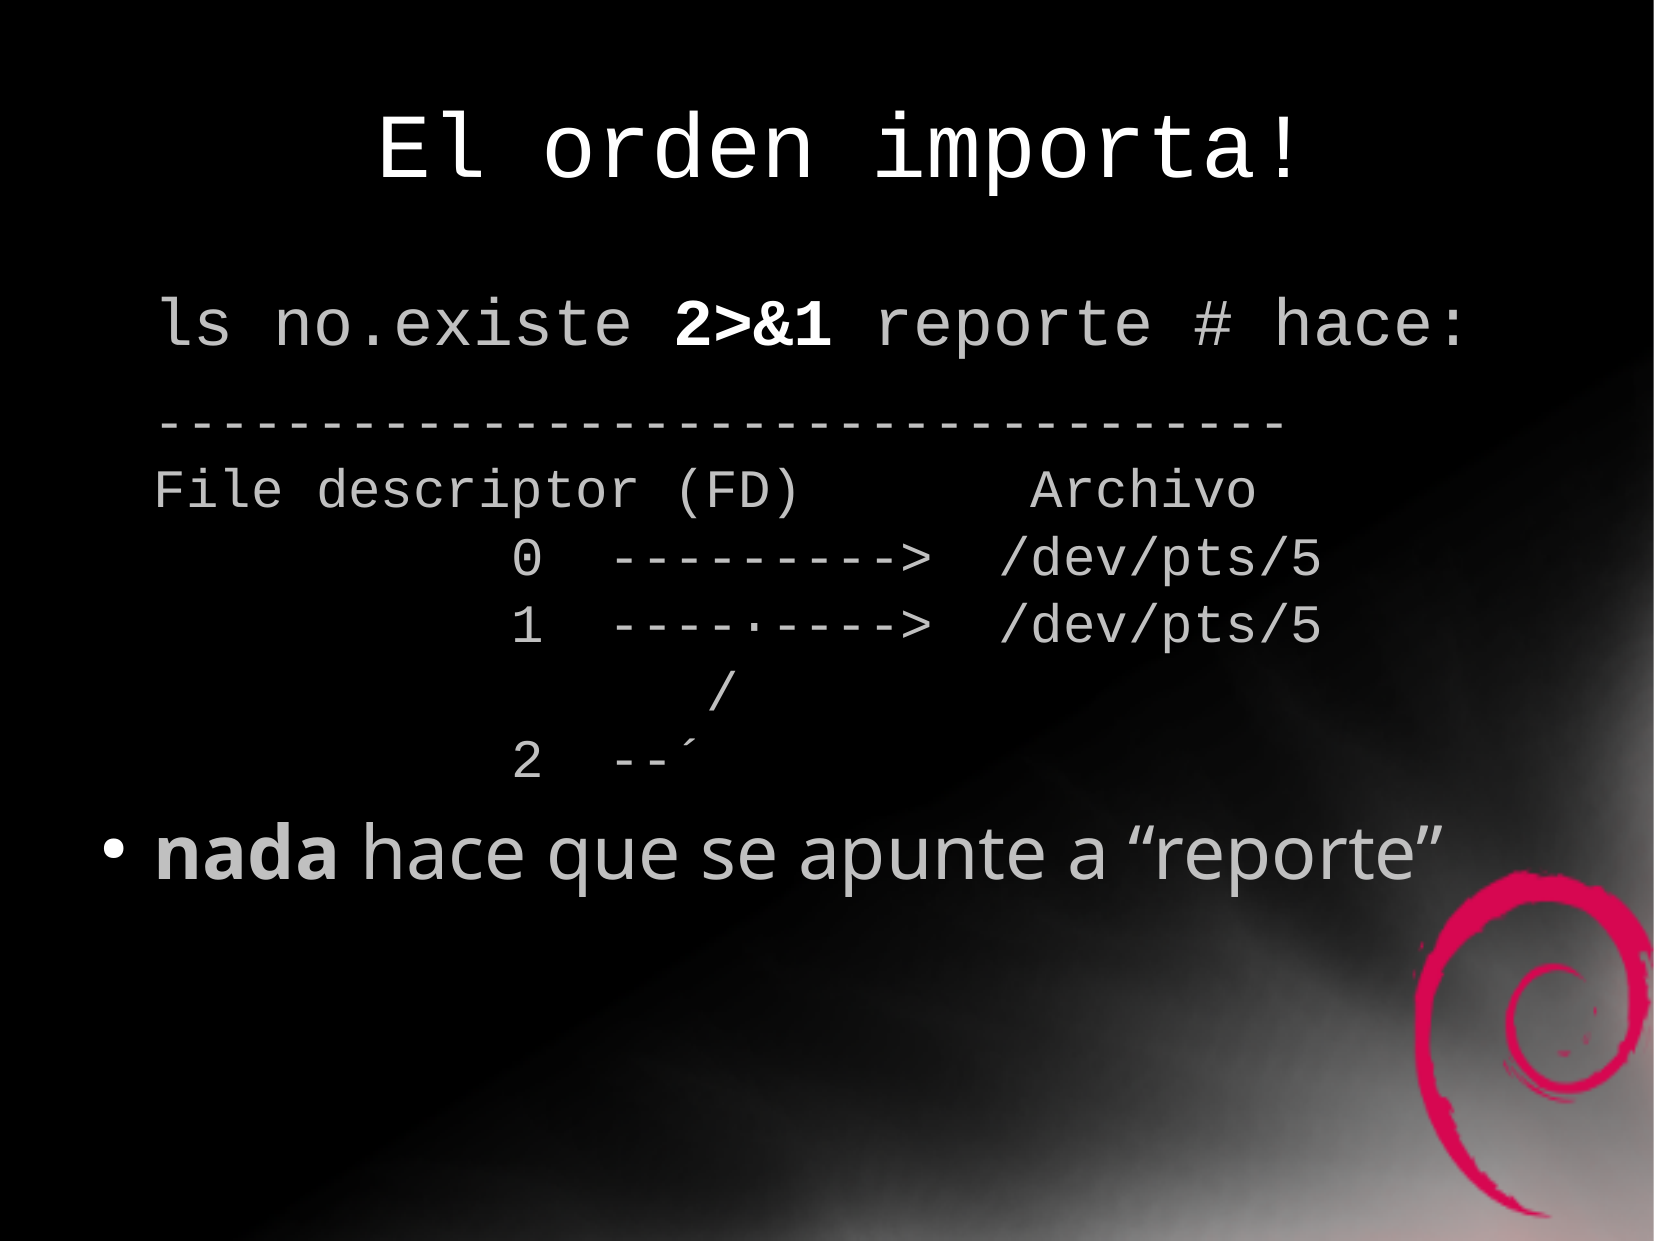

# El orden importa!
ls no.existe 2>&1 reporte # hace:
-----------------------------------
File descriptor (FD) Archivo
 0 ---------> /dev/pts/5
 1 ----·----> /dev/pts/5
 /
 2 --´
nada hace que se apunte a “reporte”